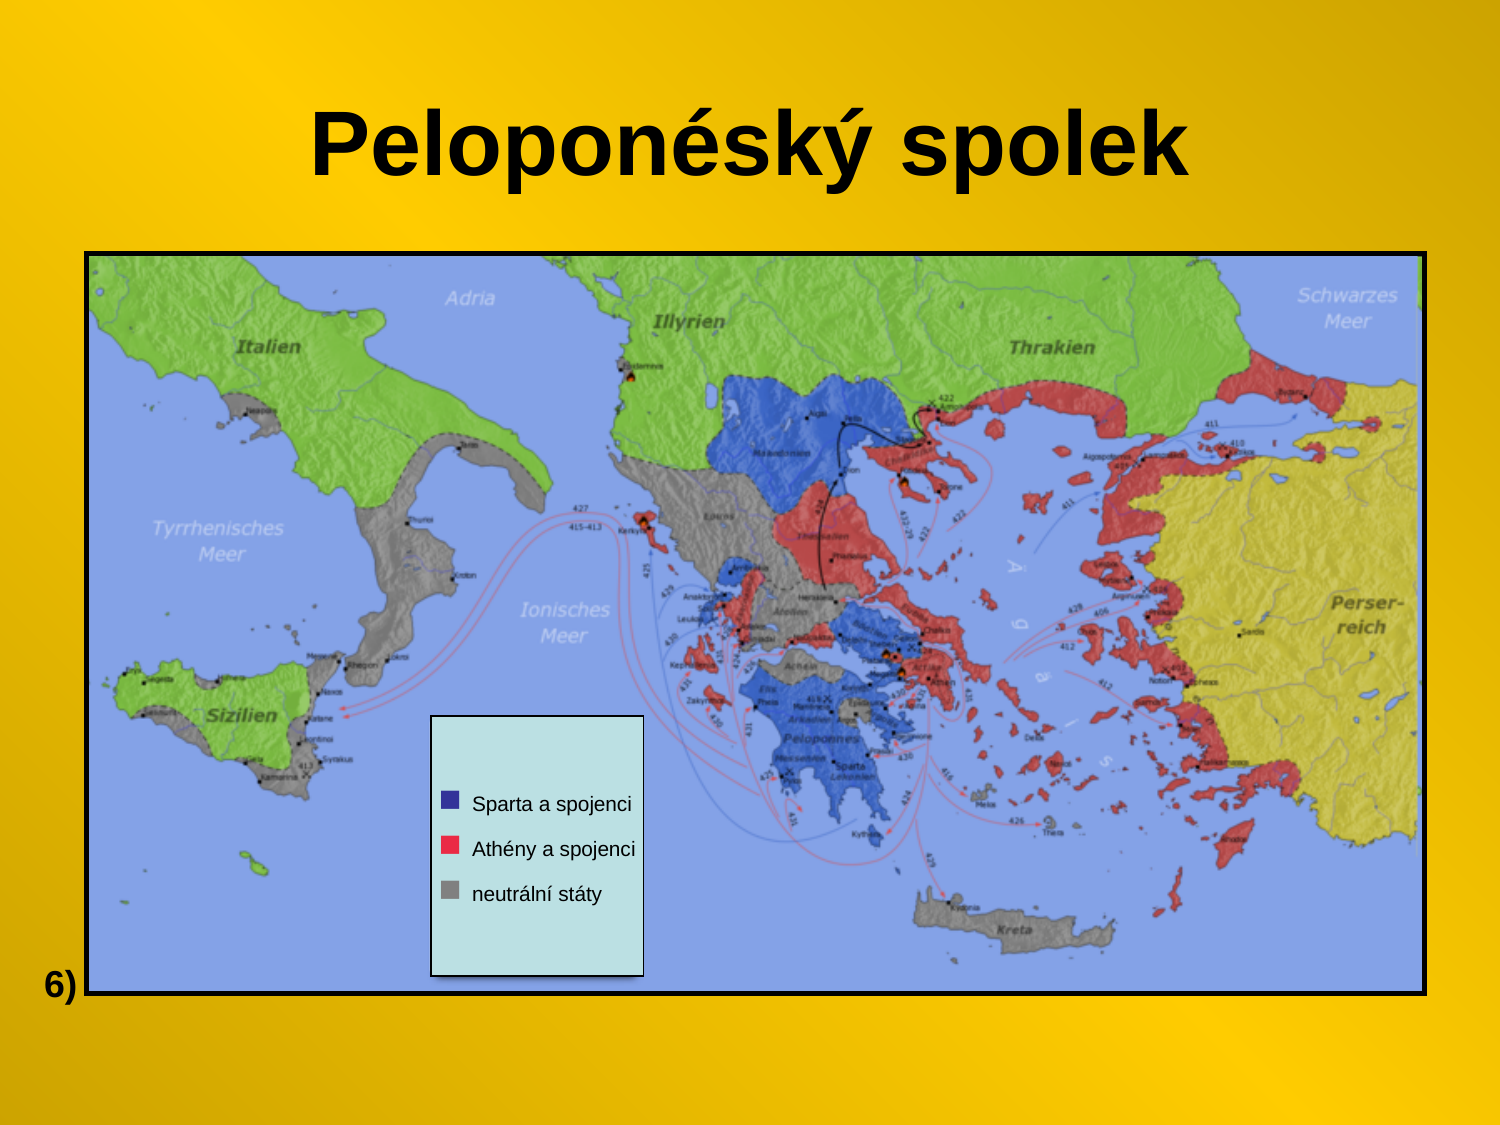

# Peloponéský spolek
■ Sparta a spojenci
■ Athény a spojenci
■ neutrální státy
6)